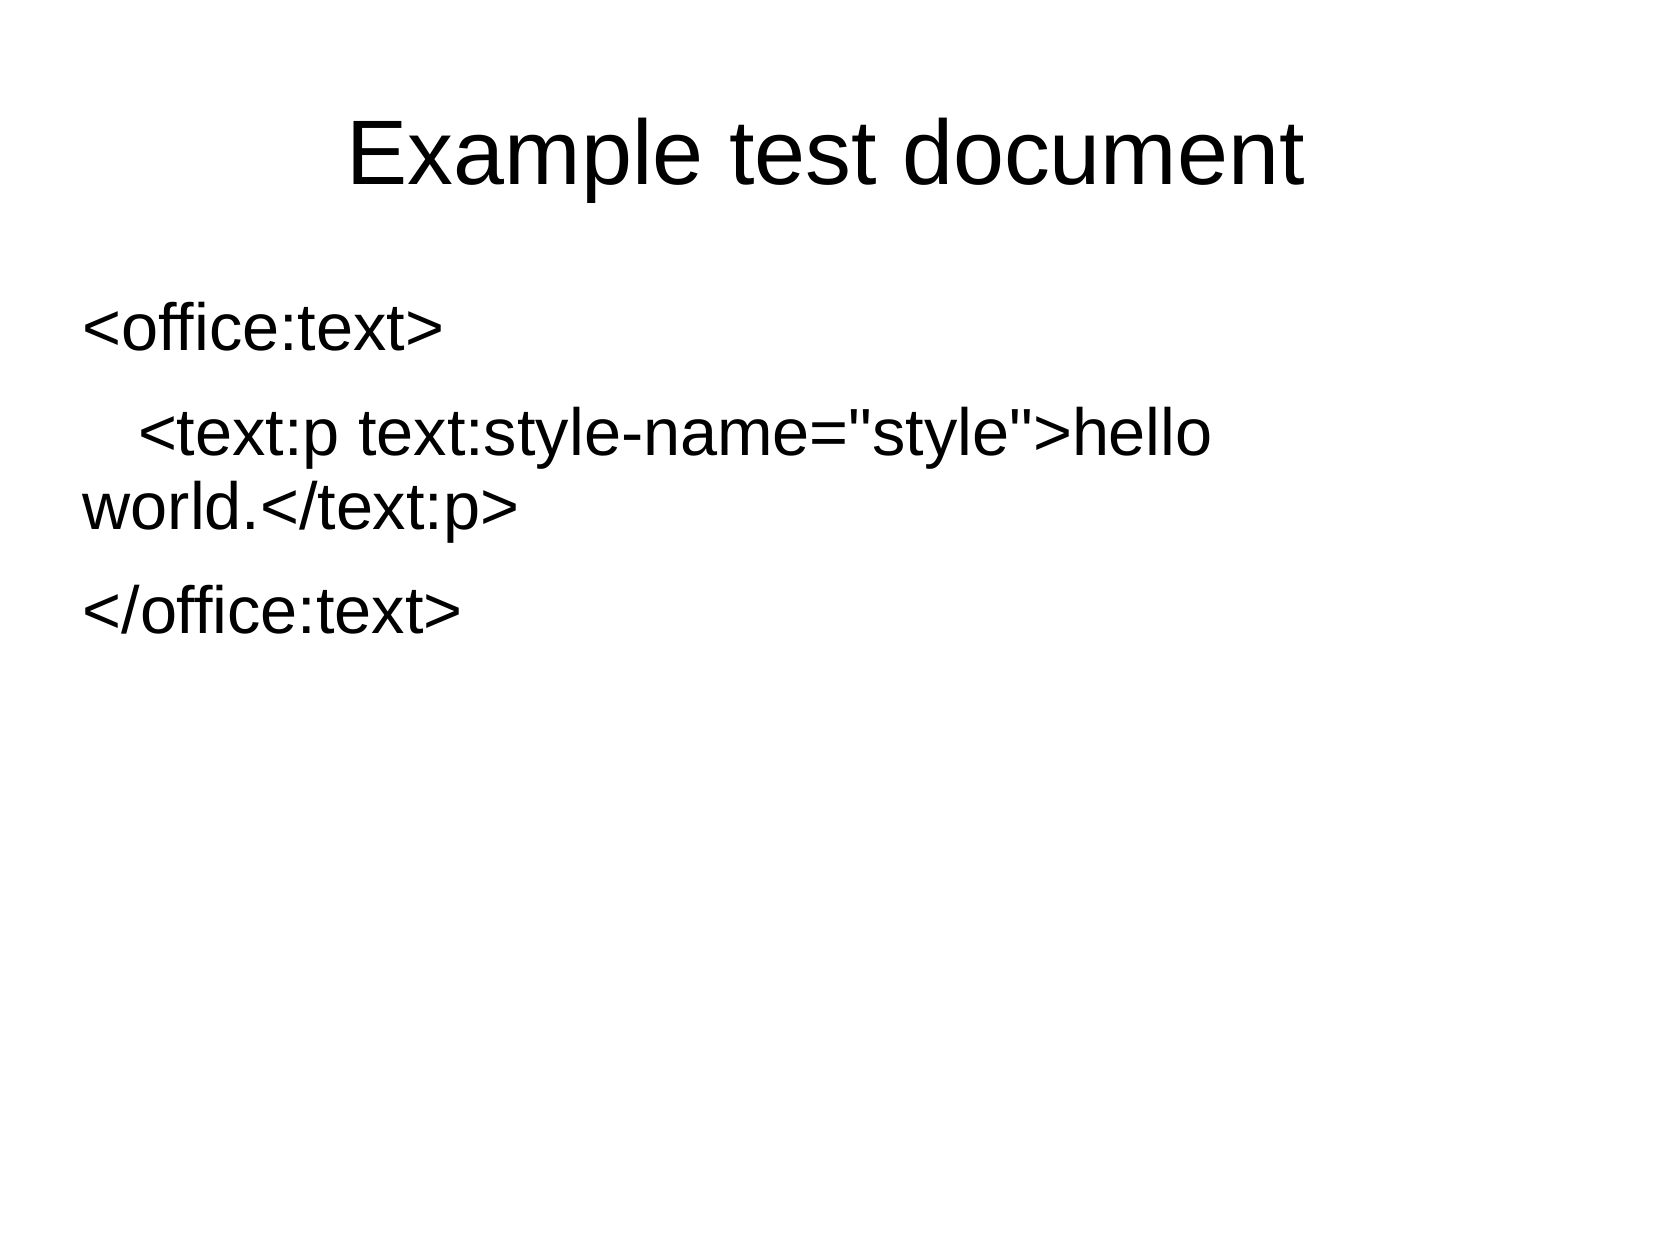

# Example test document
<office:text>
 <text:p text:style-name="style">hello world.</text:p>
</office:text>